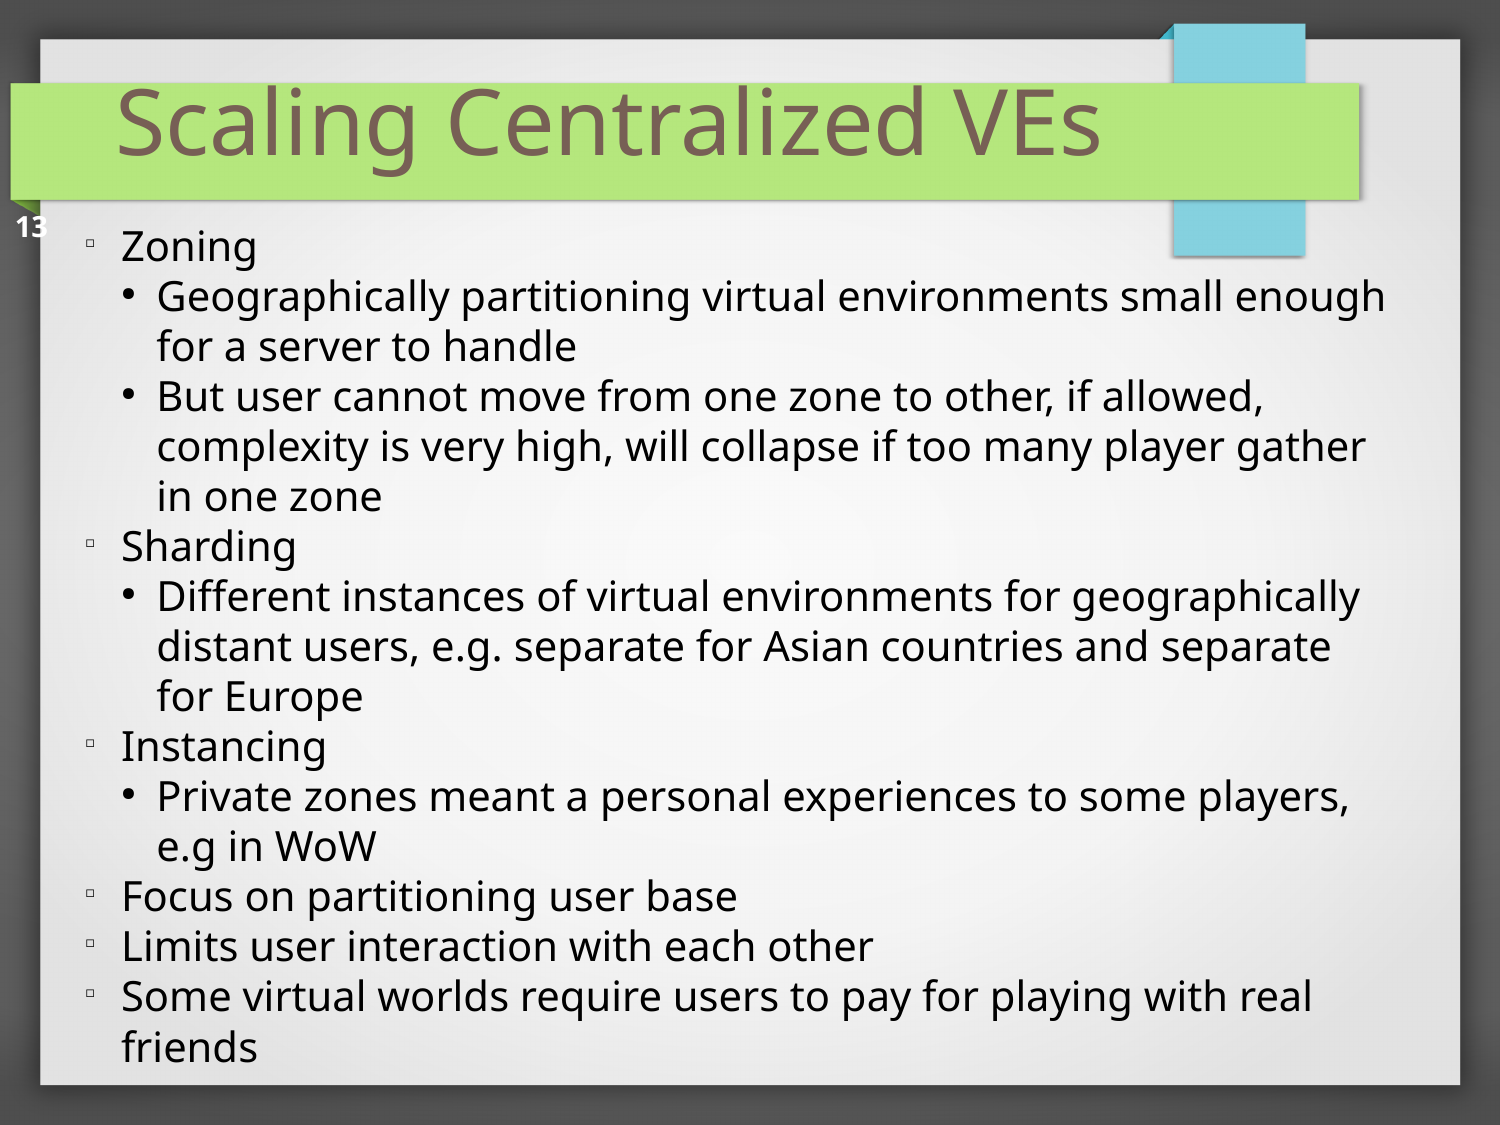

Scaling Centralized VEs
Zoning
Geographically partitioning virtual environments small enough for a server to handle
But user cannot move from one zone to other, if allowed, complexity is very high, will collapse if too many player gather in one zone
Sharding
Different instances of virtual environments for geographically distant users, e.g. separate for Asian countries and separate for Europe
Instancing
Private zones meant a personal experiences to some players, e.g in WoW
Focus on partitioning user base
Limits user interaction with each other
Some virtual worlds require users to pay for playing with real friends